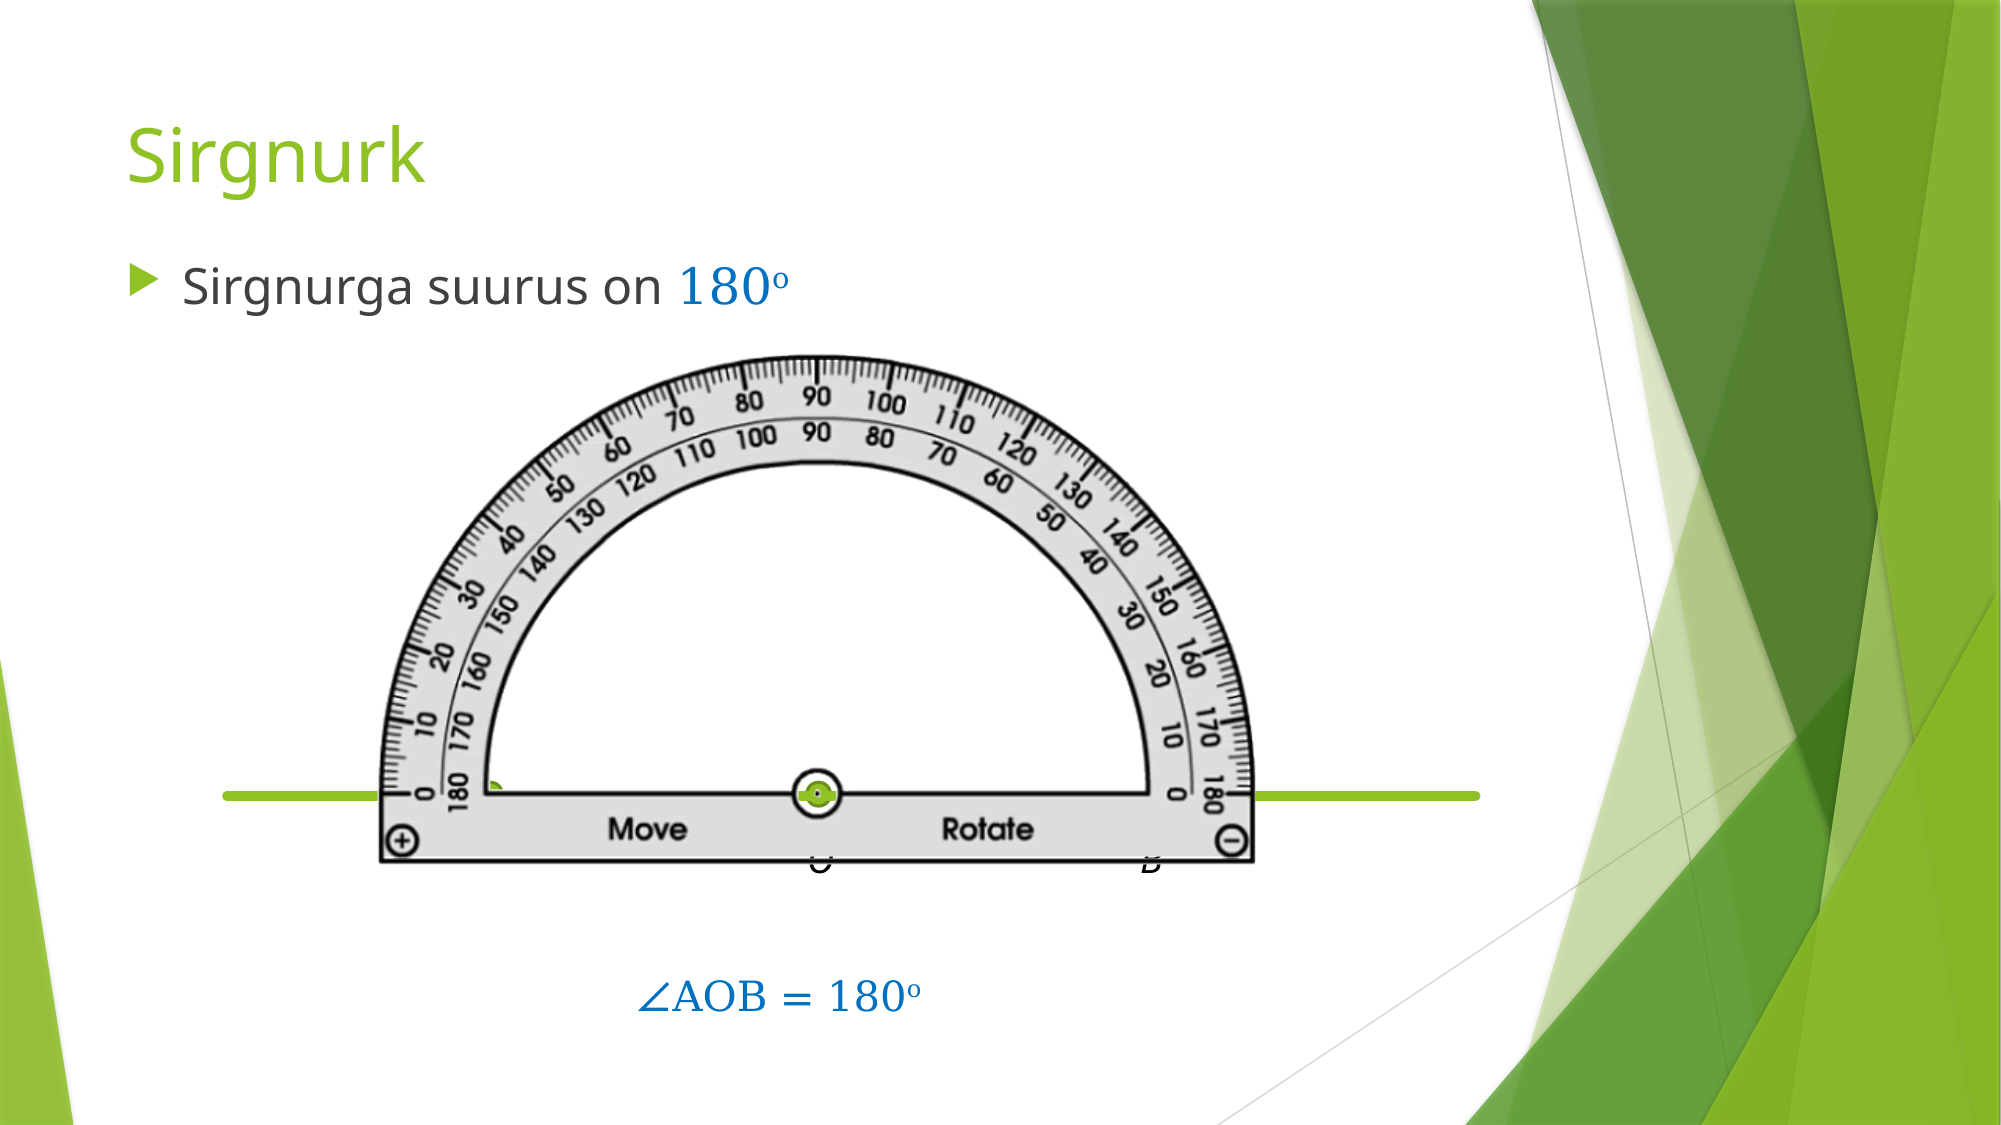

# Sirgnurk
Sirgnurga suurus on 180o
A
O
B
∠AOB = 180o